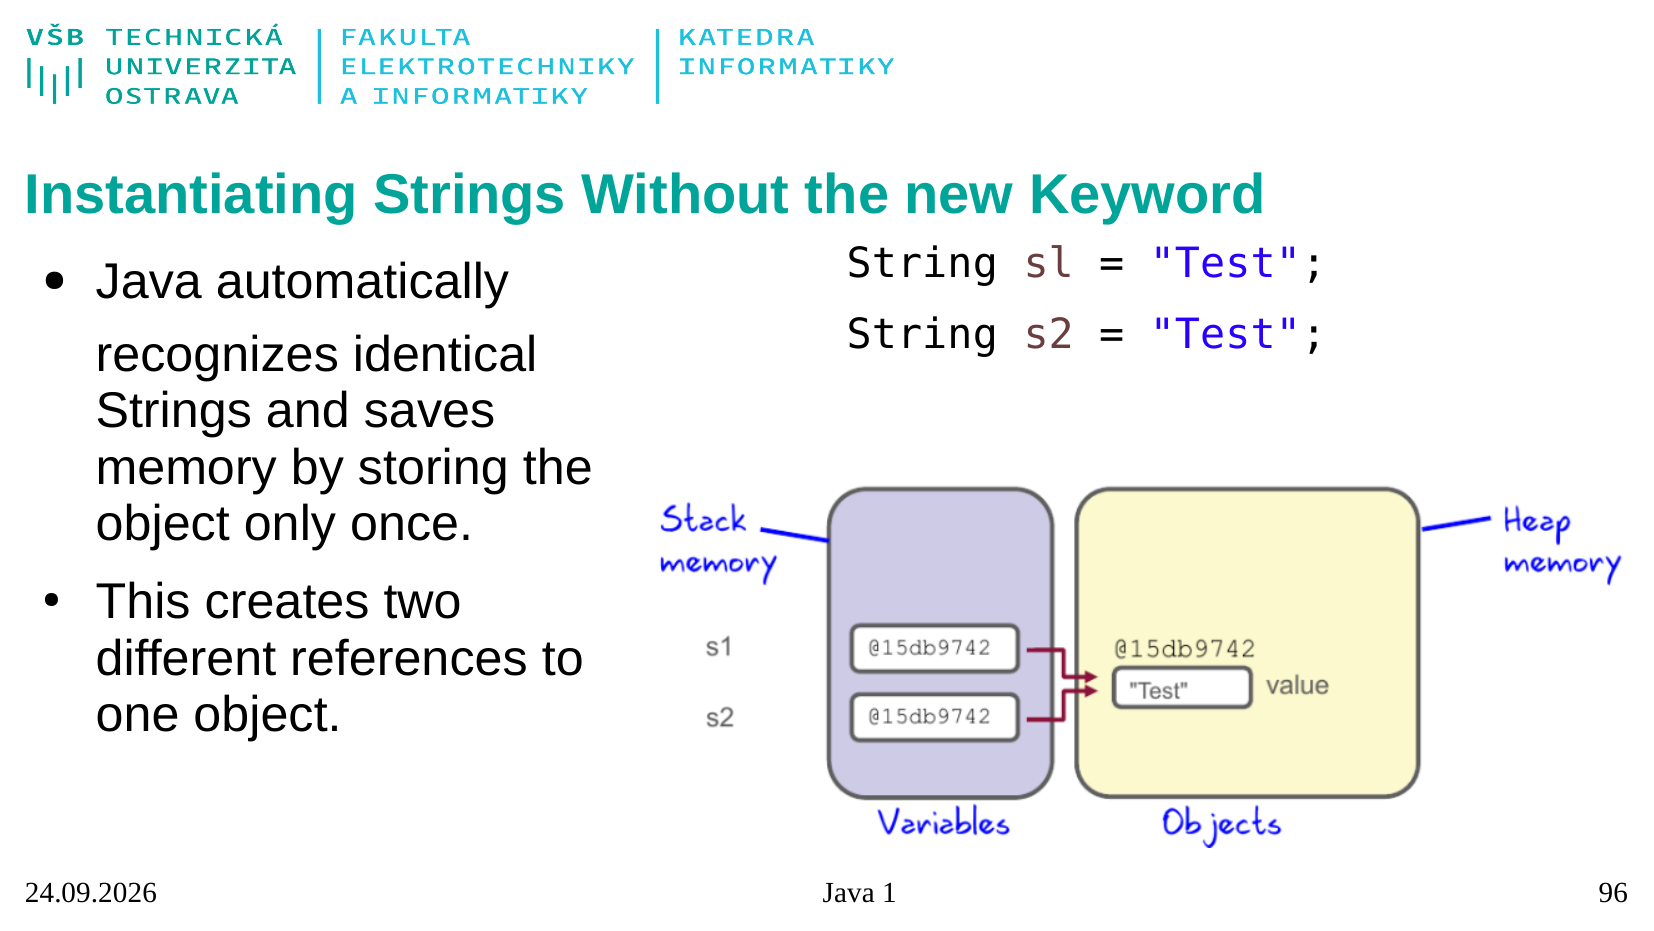

# Instantiating Strings Without the new Keyword
﻿Java automatically recognizes identical Strings and saves memory by storing the object only once.
This creates two different references to one object.
String sl = "Test";
String s2 = "Test";
Java 1
96